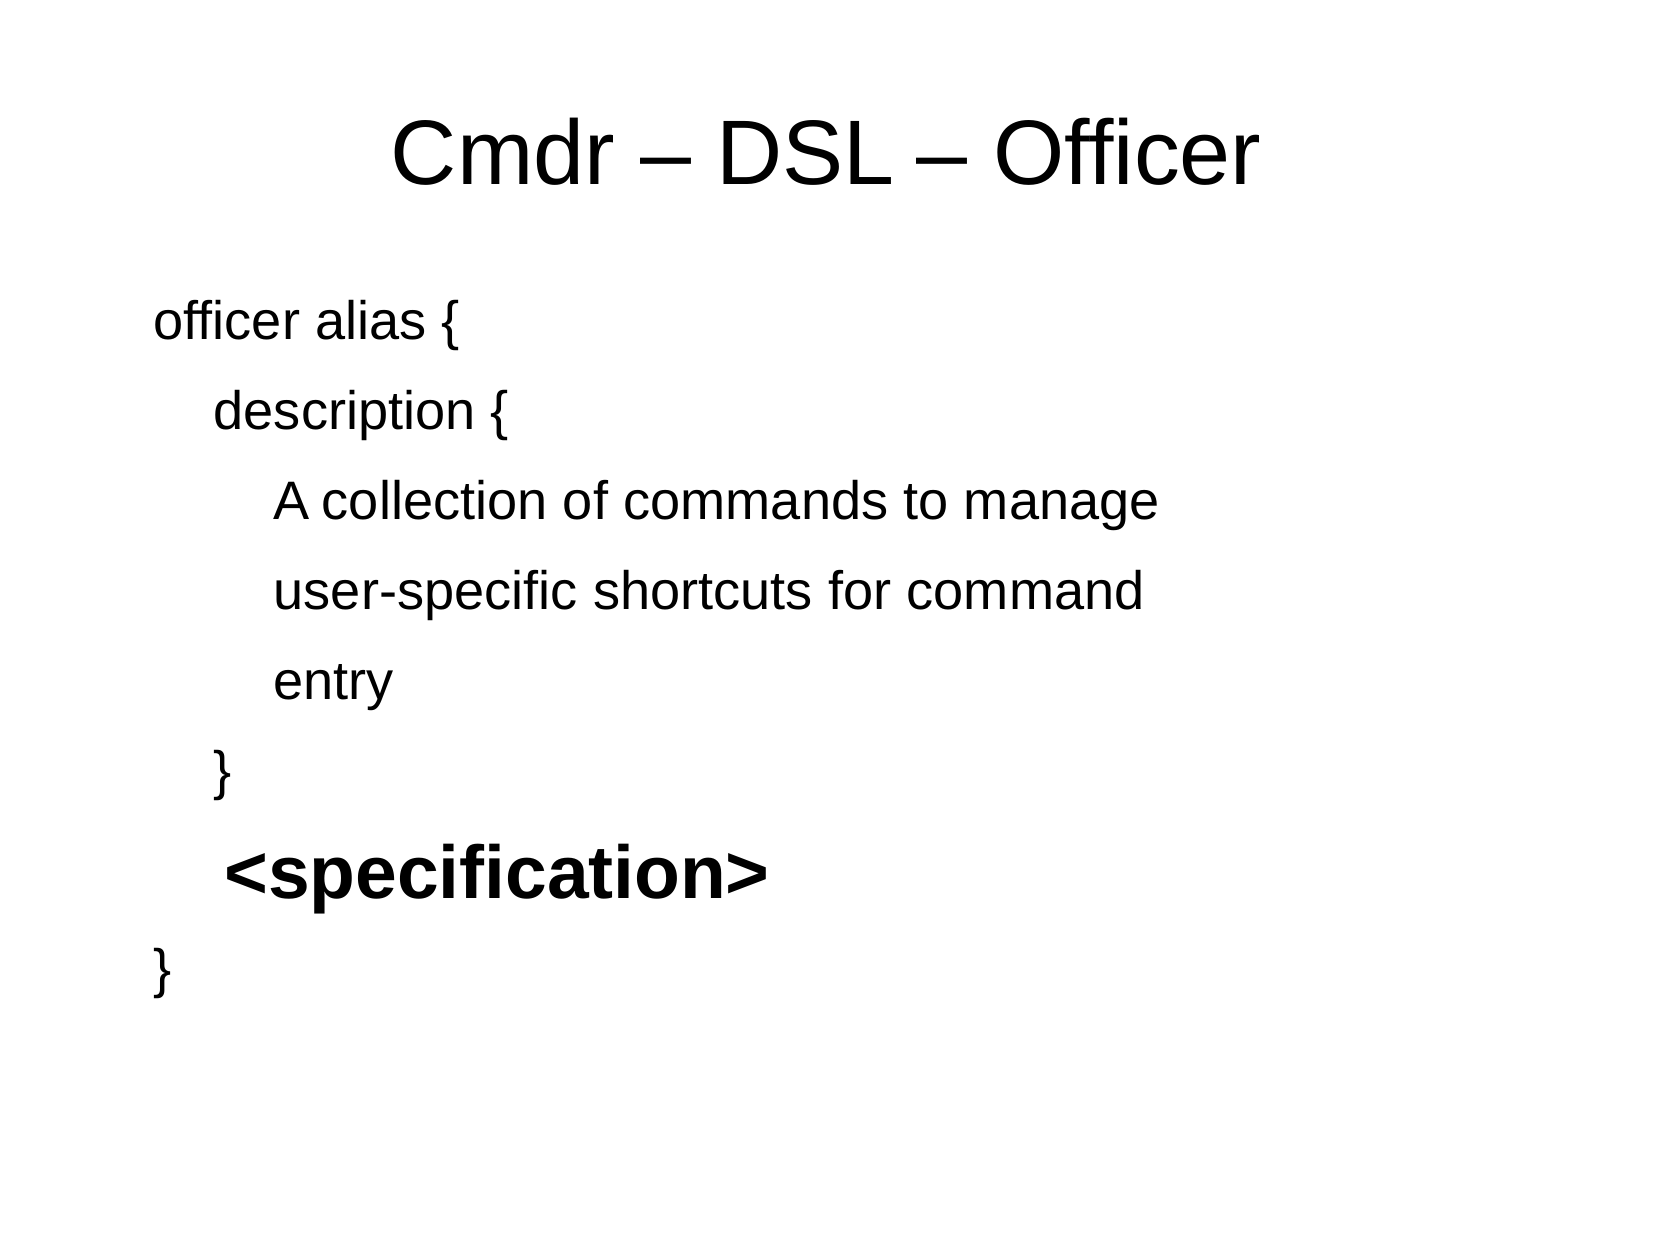

# Cmdr – DSL – Officer
officer alias {
 description {
 A collection of commands to manage
 user-specific shortcuts for command
 entry
 }
<specification>
}